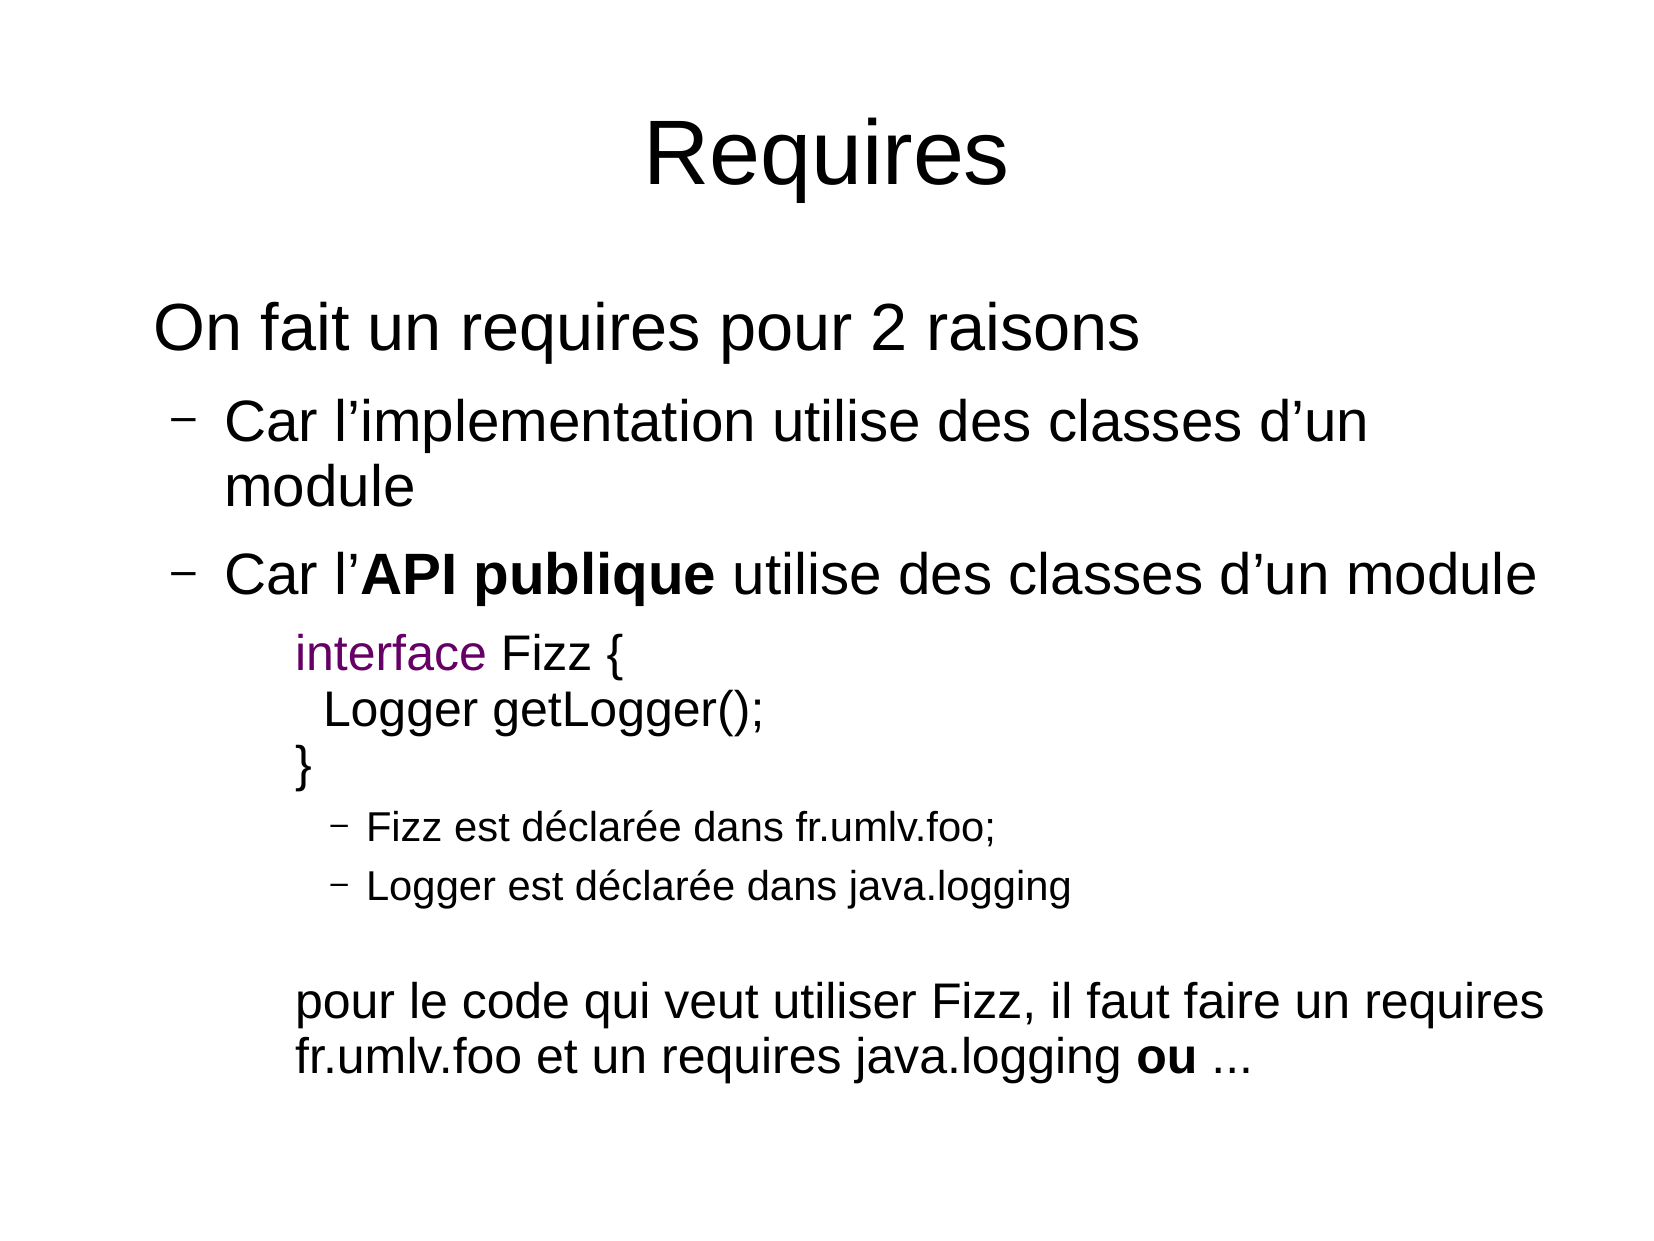

# Requires
On fait un requires pour 2 raisons
Car l’implementation utilise des classes d’un module
Car l’API publique utilise des classes d’un module
interface Fizz {
 Logger getLogger();
}
Fizz est déclarée dans fr.umlv.foo;
Logger est déclarée dans java.logging
pour le code qui veut utiliser Fizz, il faut faire un requires fr.umlv.foo et un requires java.logging ou ...